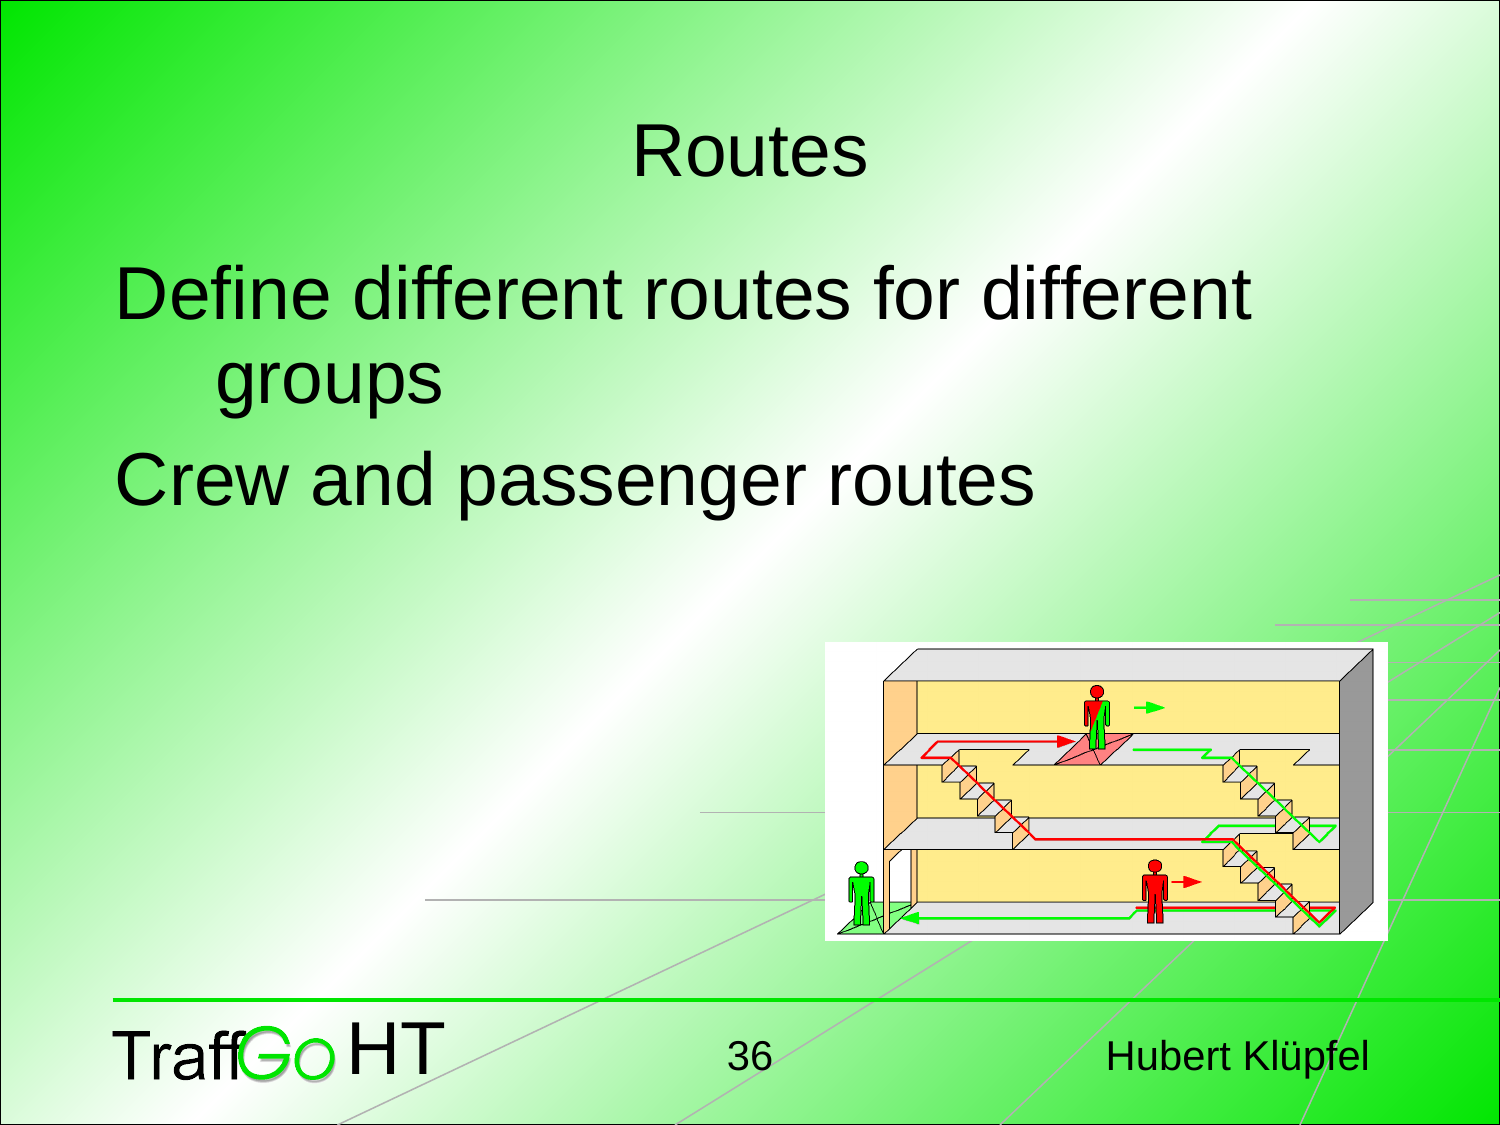

# Routes
Define different routes for different groups
Crew and passenger routes